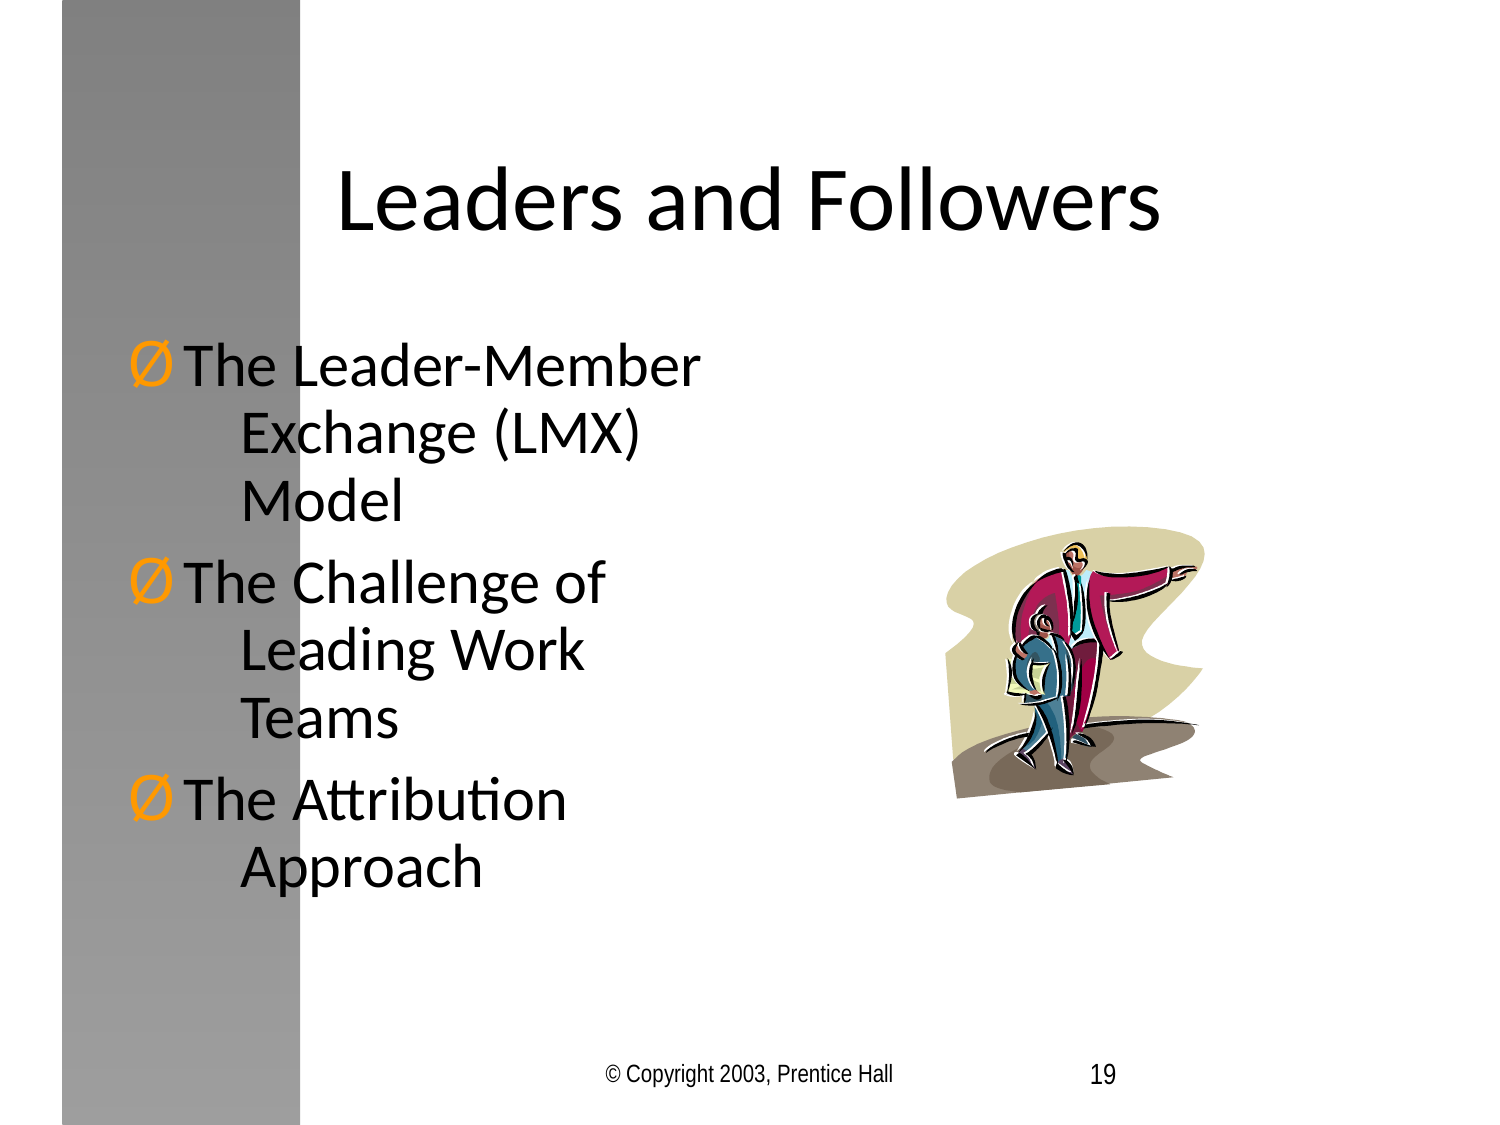

# Leaders and Followers
The Leader-Member Exchange (LMX) Model
The Challenge of Leading Work Teams
The Attribution Approach
© Copyright 2003, Prentice Hall